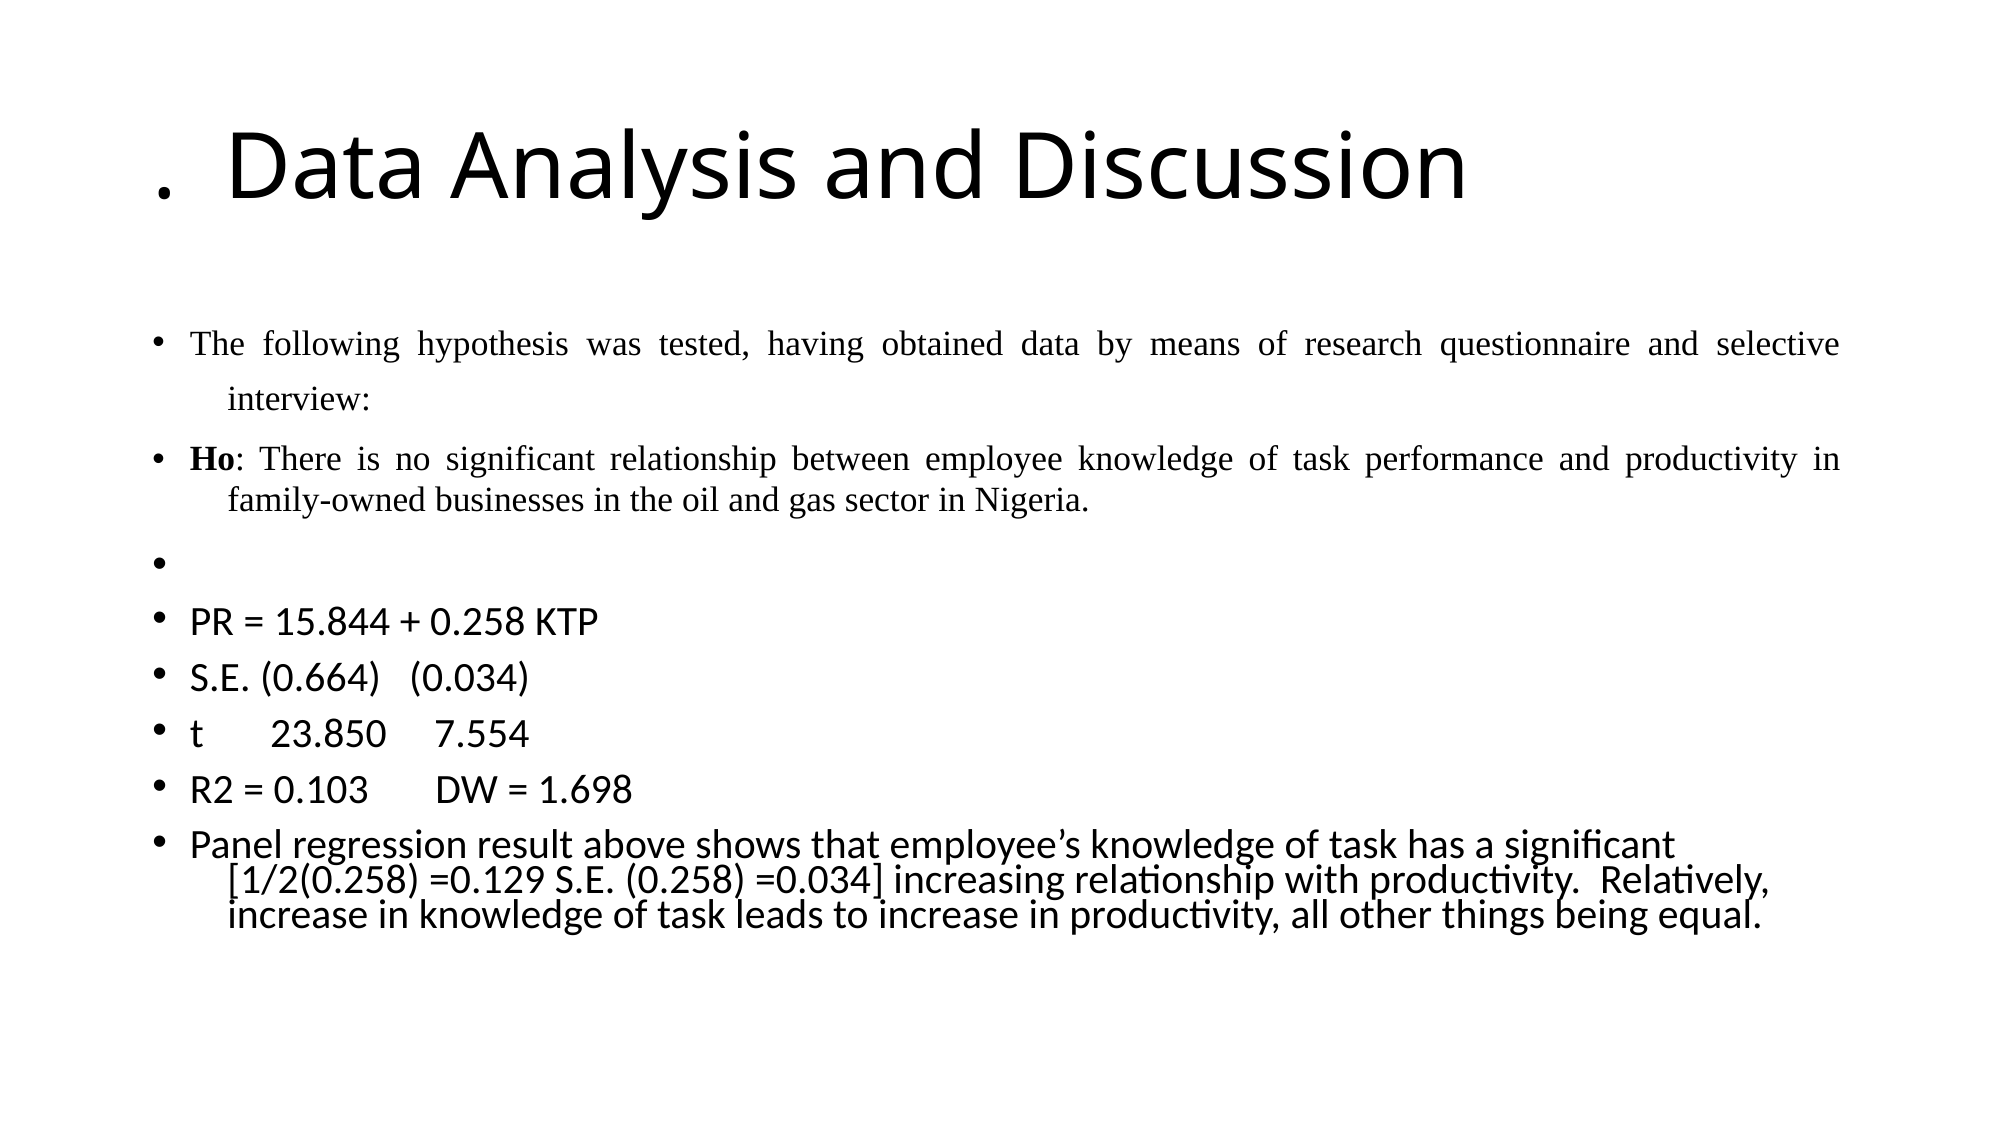

# . Data Analysis and Discussion
The following hypothesis was tested, having obtained data by means of research questionnaire and selective interview:
Ho: There is no significant relationship between employee knowledge of task performance and productivity in family-owned businesses in the oil and gas sector in Nigeria.
PR = 15.844 + 0.258 KTP
S.E. (0.664) (0.034)
t 23.850 7.554
R2 = 0.103 DW = 1.698
Panel regression result above shows that employee’s knowledge of task has a significant [1/2(0.258) =0.129 S.E. (0.258) =0.034] increasing relationship with productivity. Relatively, increase in knowledge of task leads to increase in productivity, all other things being equal.